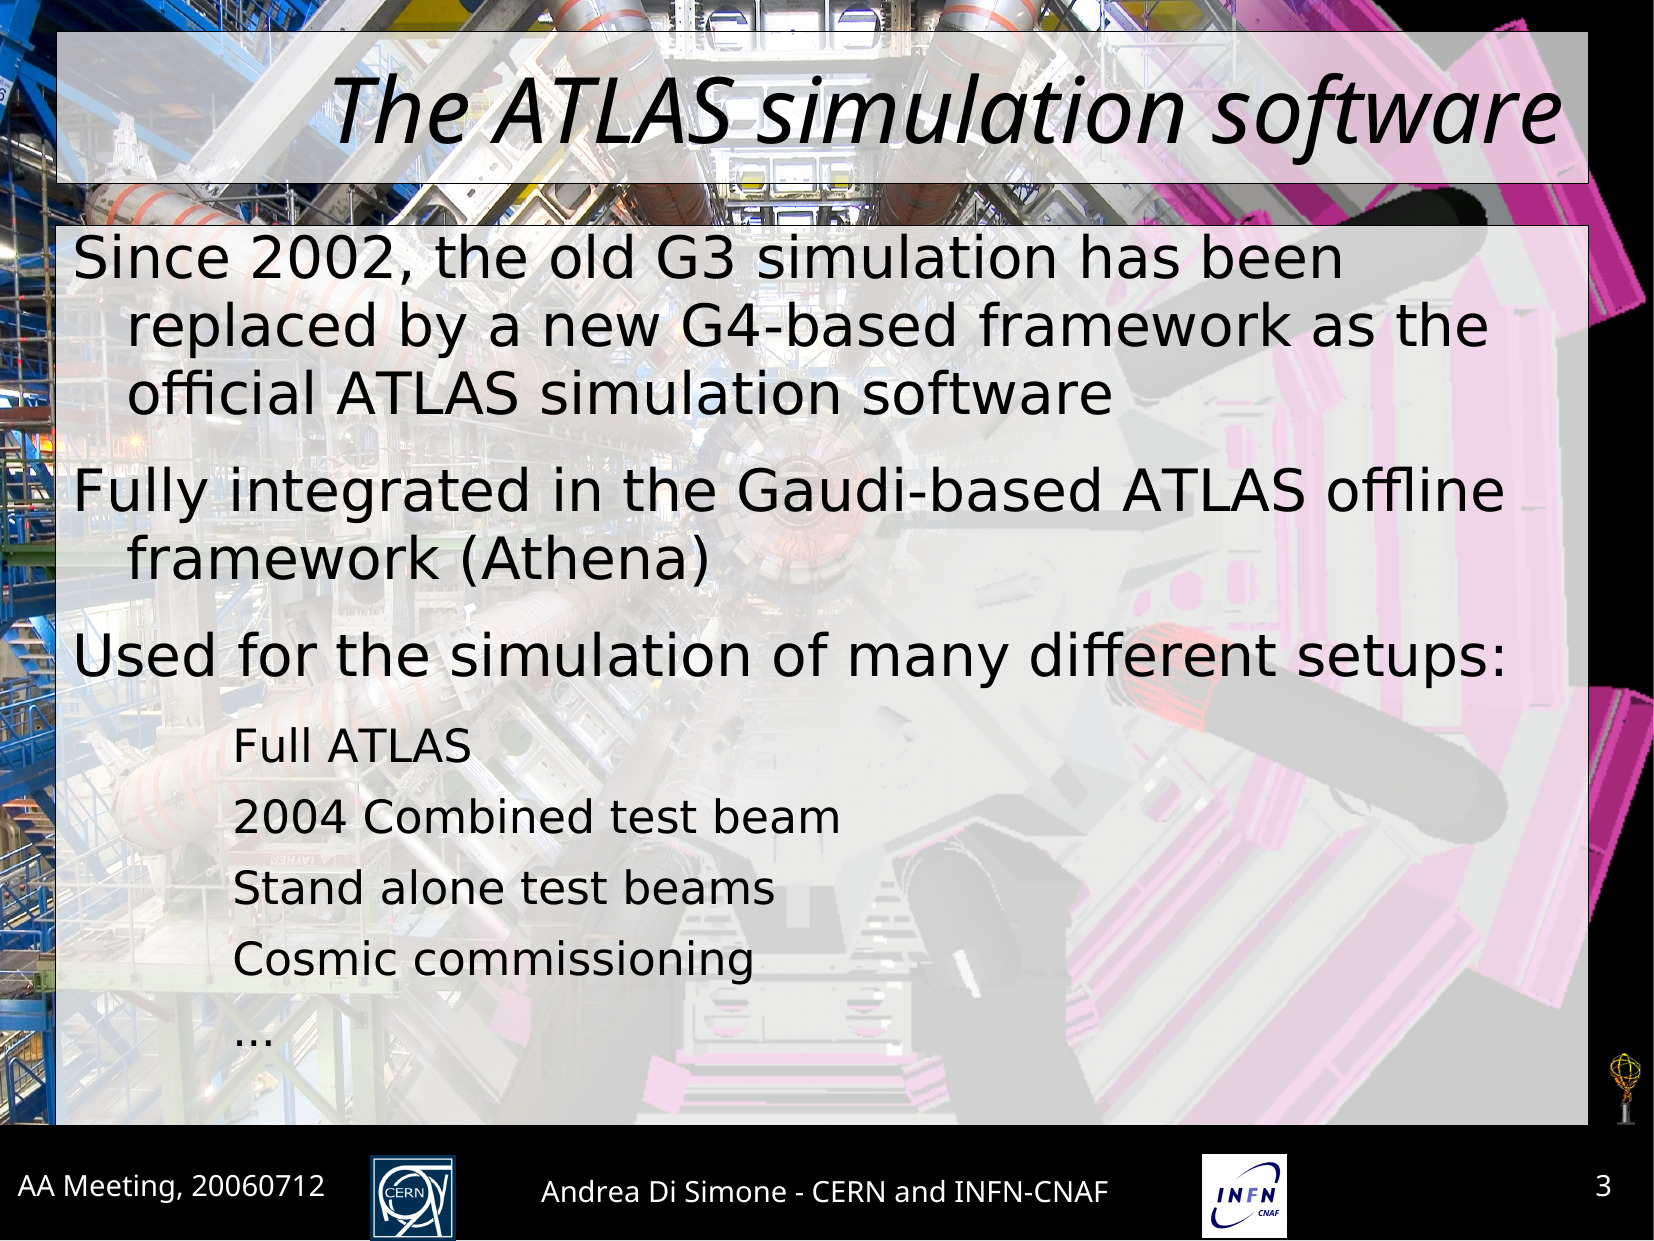

The ATLAS simulation software
# Since 2002, the old G3 simulation has been replaced by a new G4-based framework as the official ATLAS simulation software
Fully integrated in the Gaudi-based ATLAS offline framework (Athena)
Used for the simulation of many different setups:
Full ATLAS
2004 Combined test beam
Stand alone test beams
Cosmic commissioning
...
AA Meeting, 20060712
3
Andrea Di Simone - CERN and INFN-CNAF